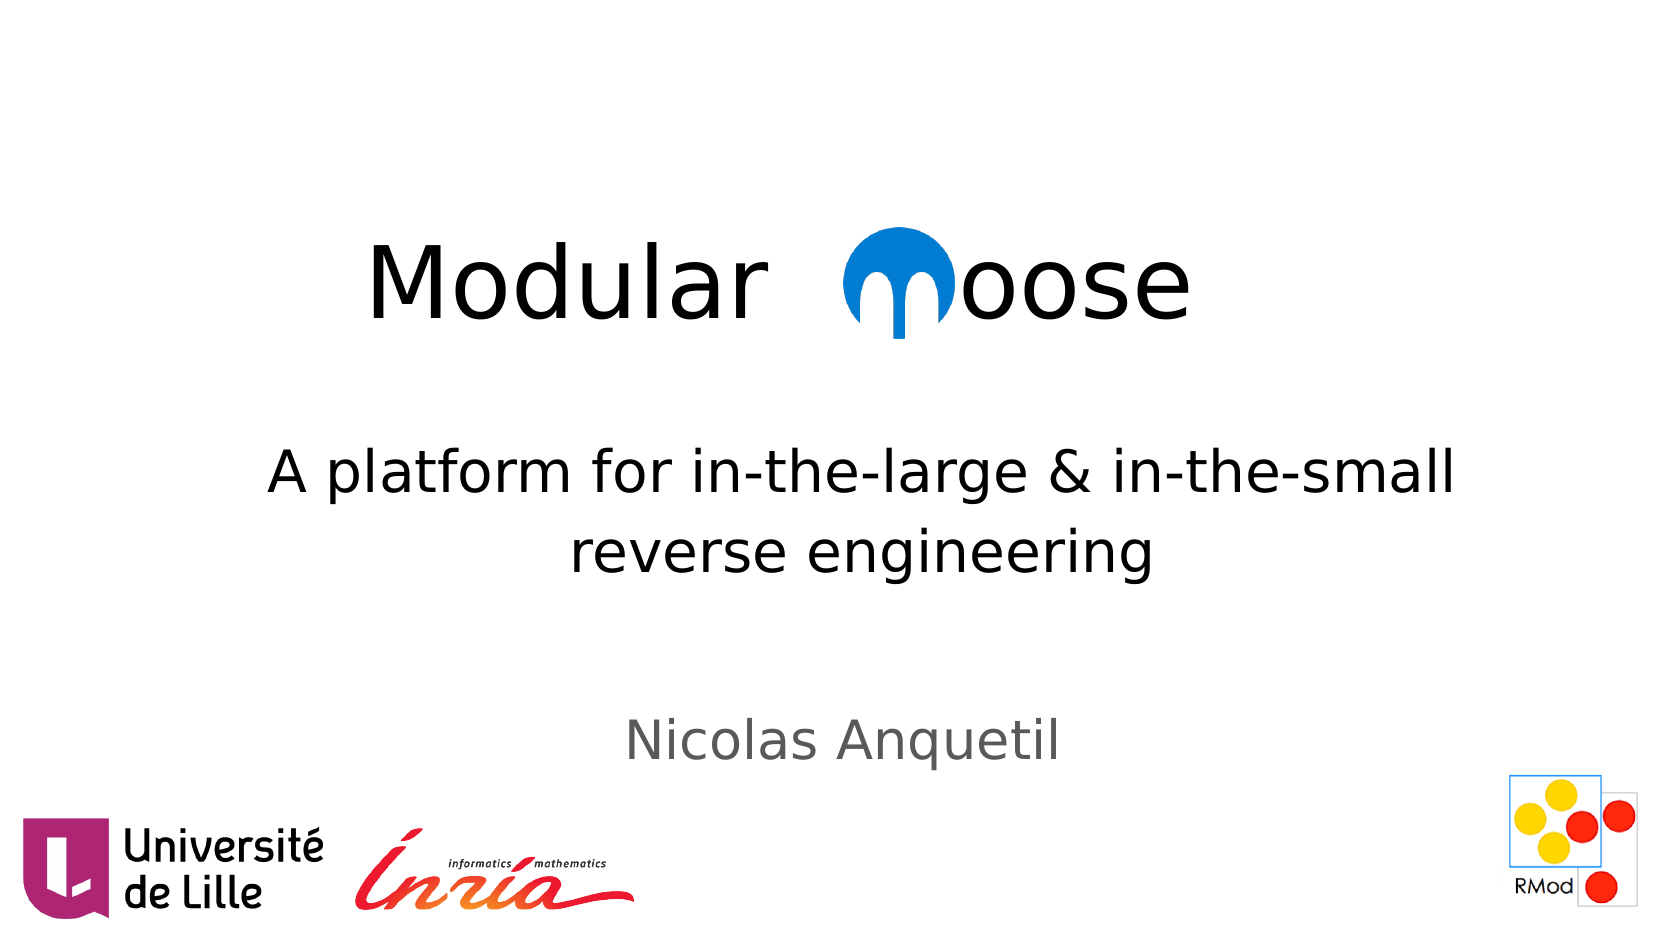

# Modular oose
A platform for in-the-large & in-the-small reverse engineering
Nicolas Anquetil